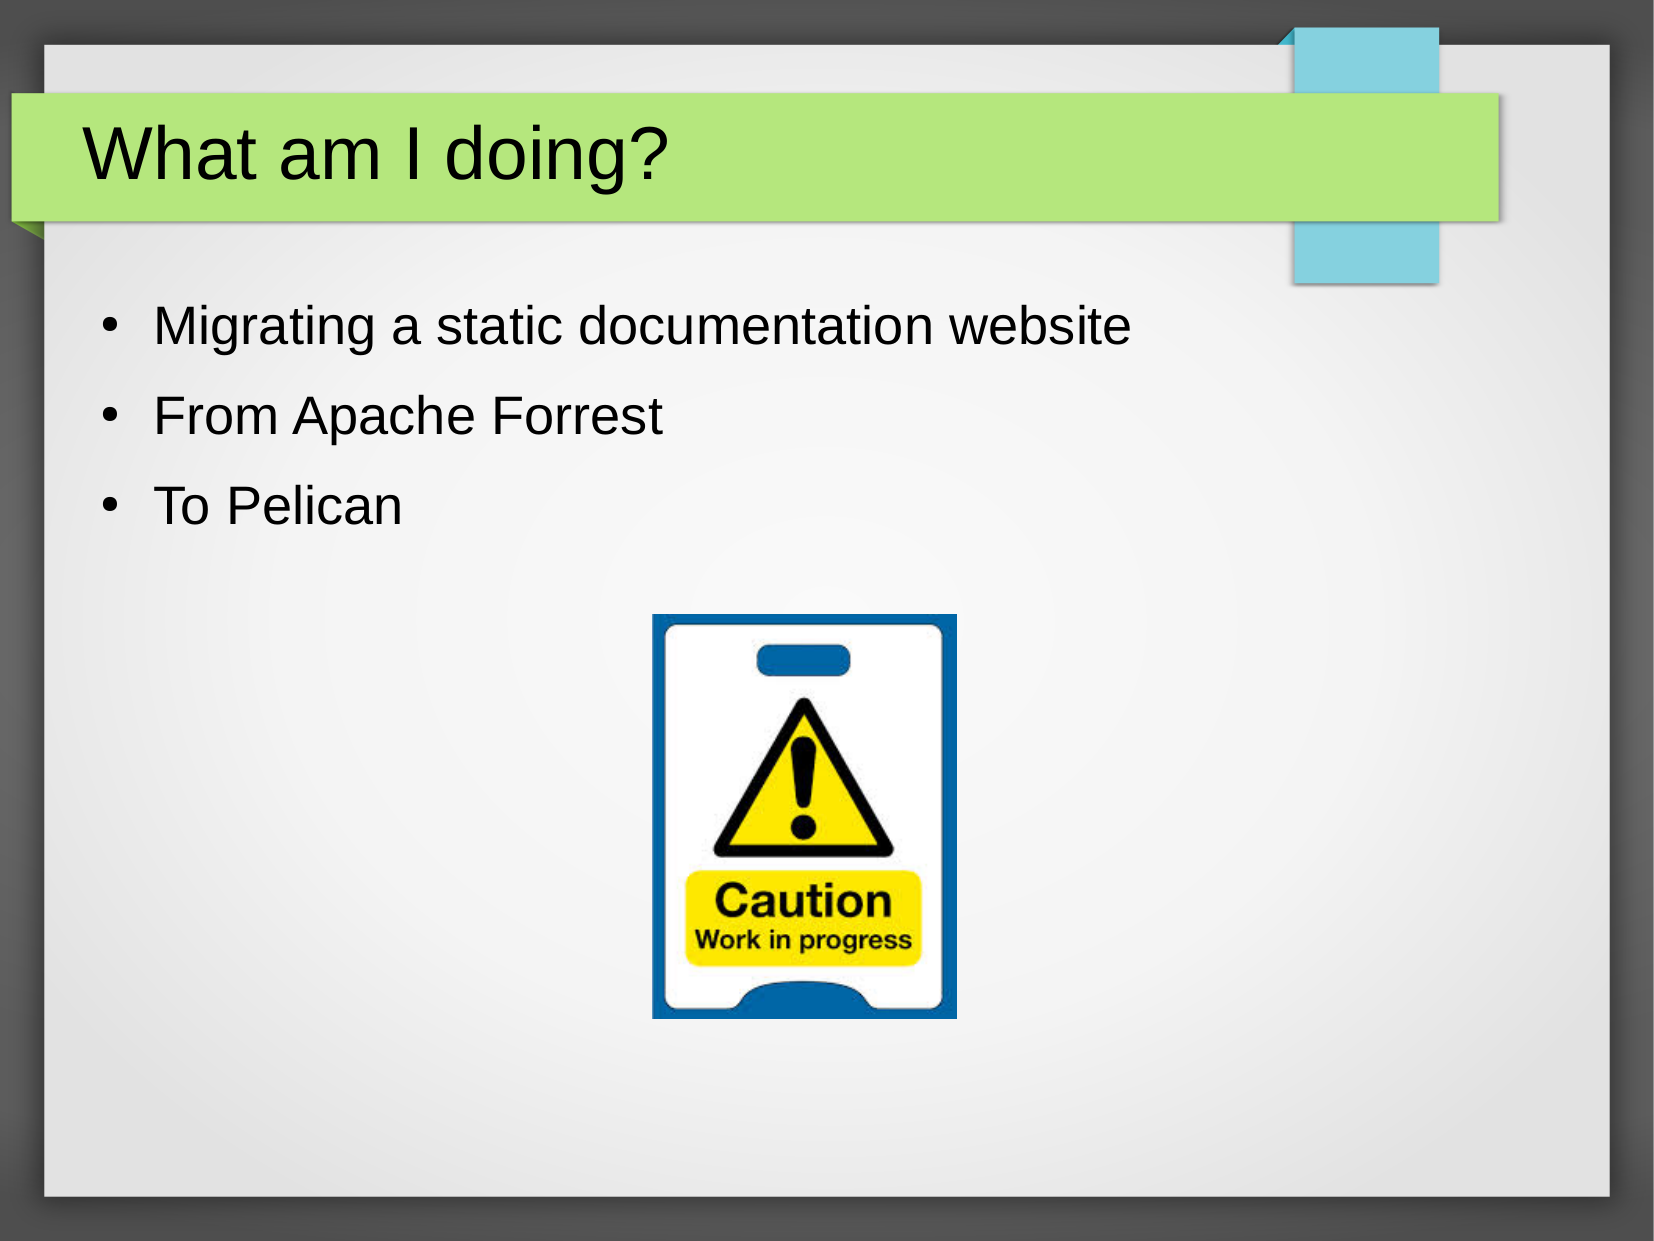

# What am I doing?
Migrating a static documentation website
From Apache Forrest
To Pelican